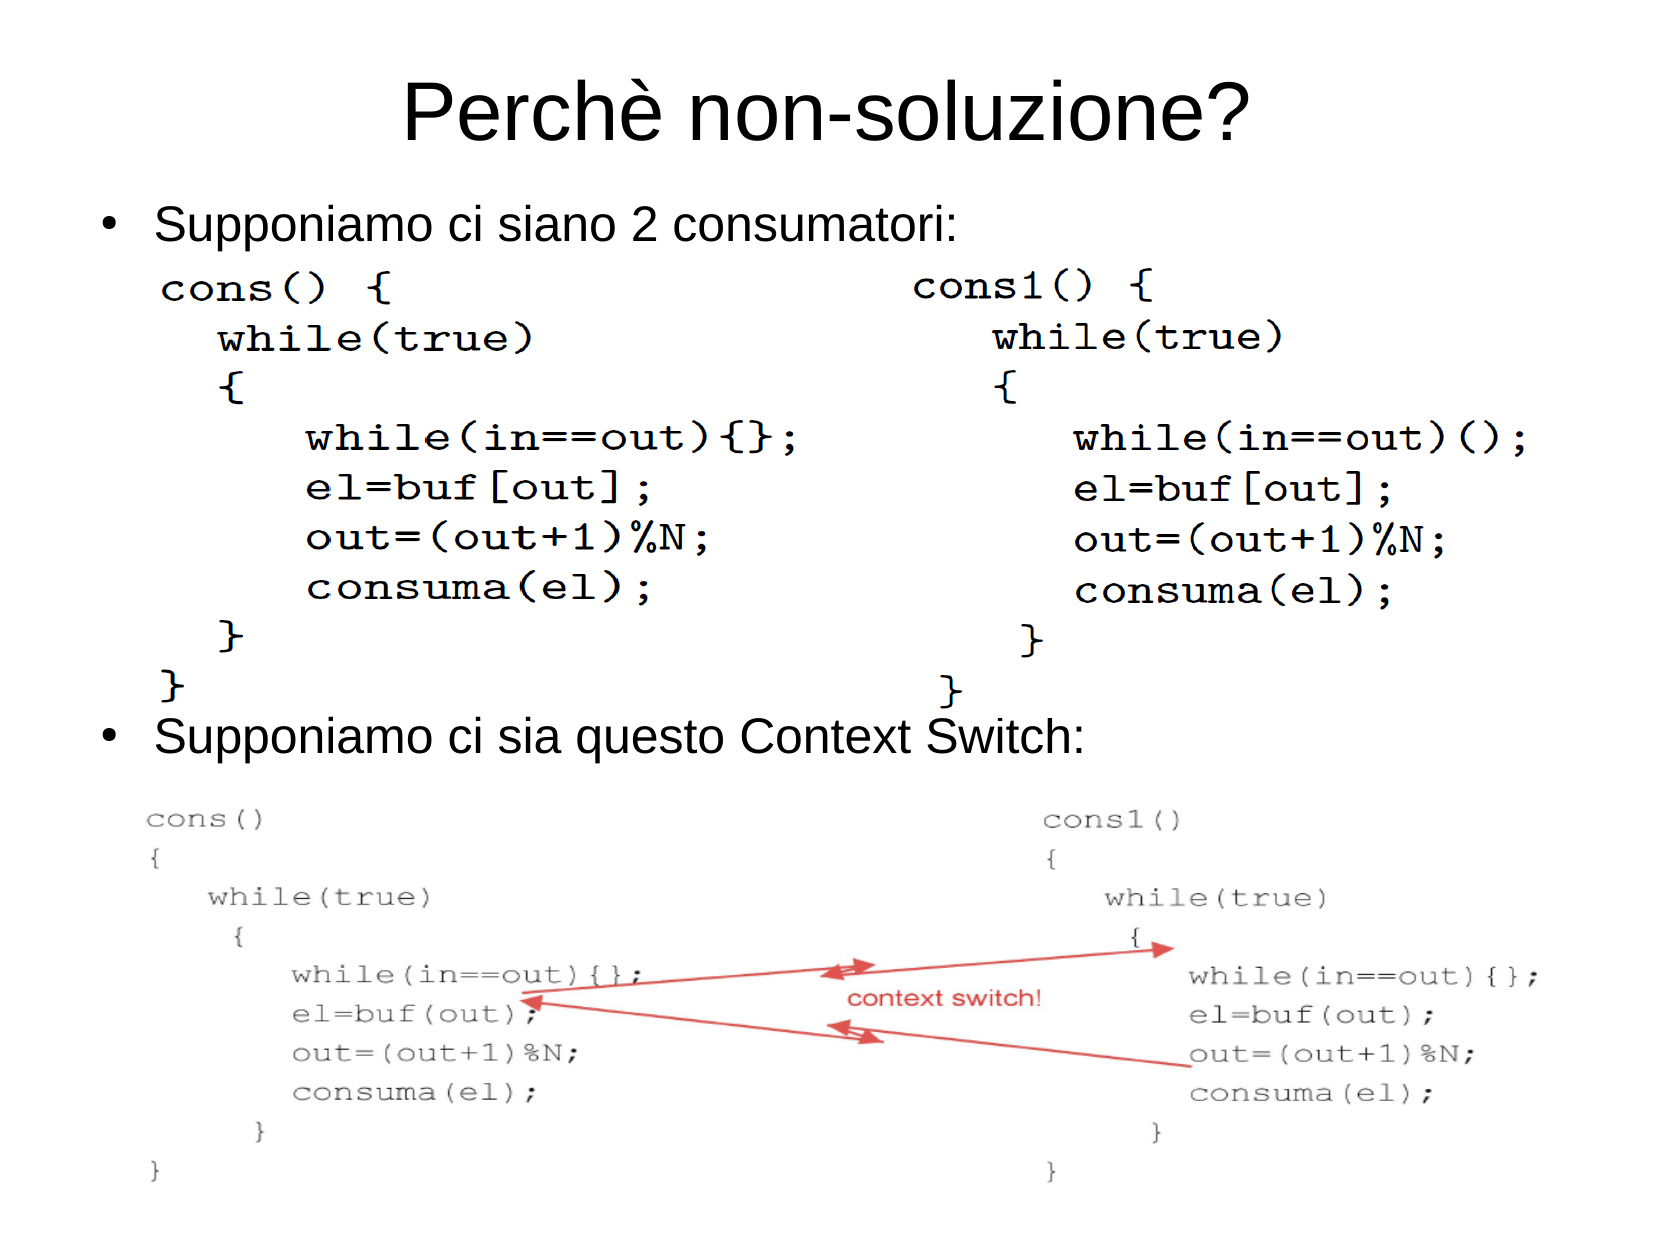

# Perchè non-soluzione?
Supponiamo ci siano 2 consumatori:
Supponiamo ci sia questo Context Switch: